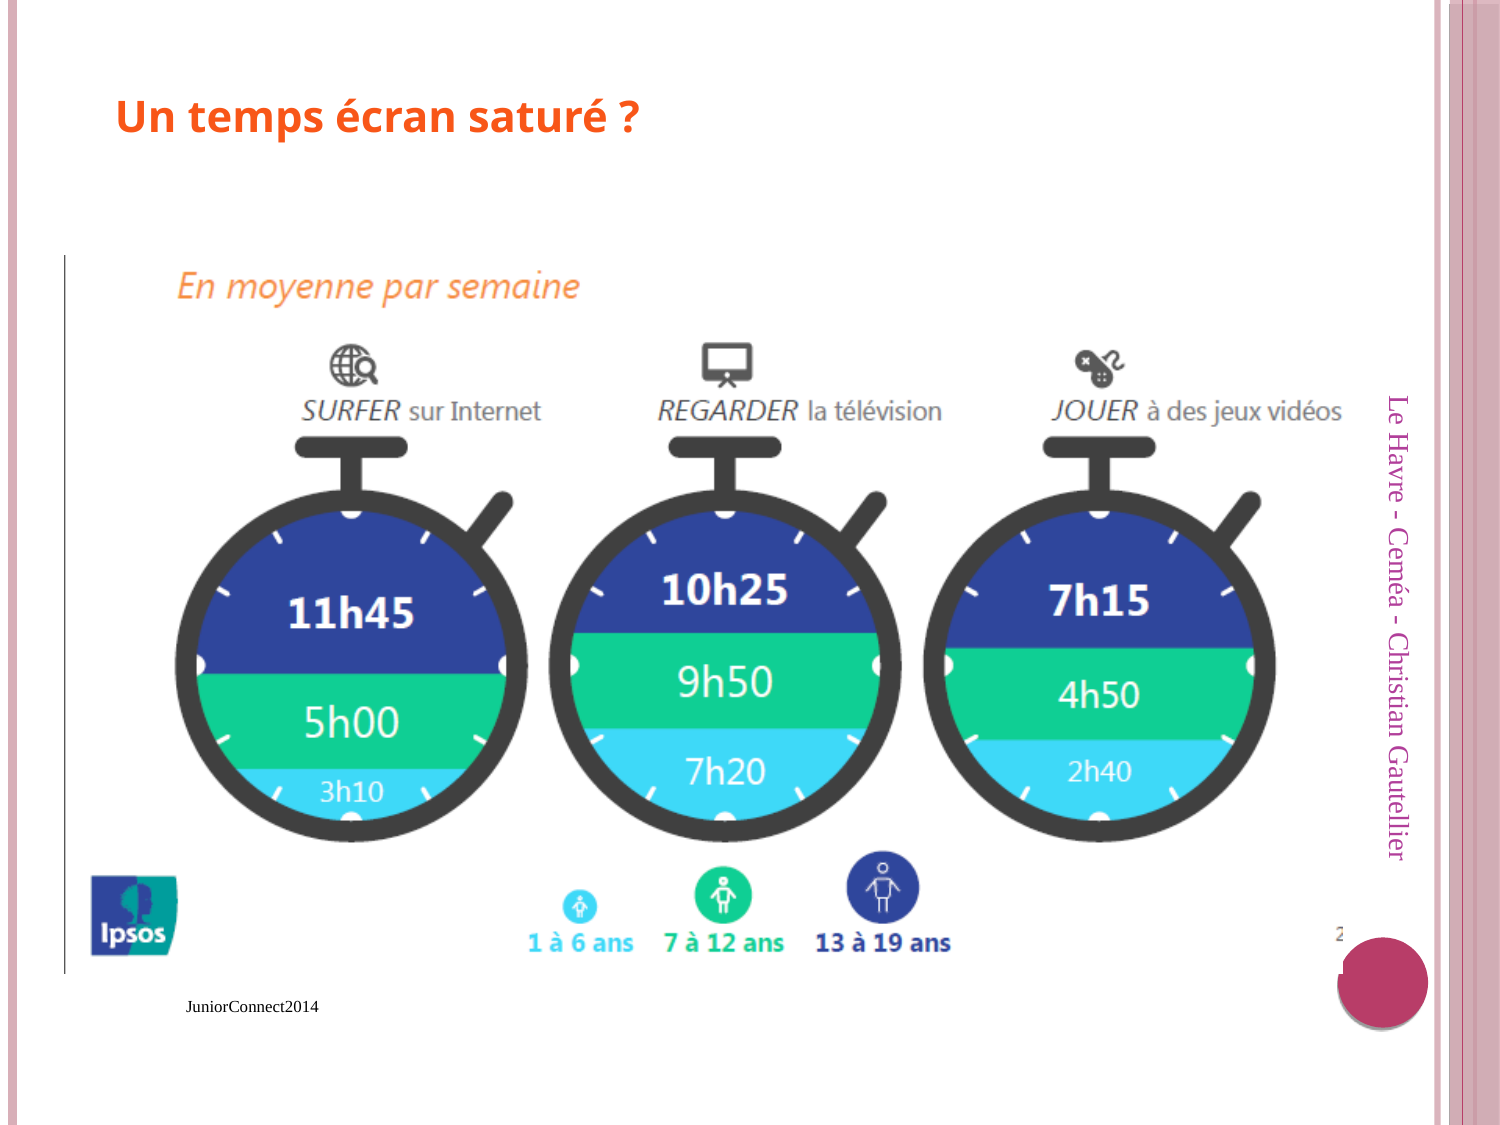

# Un temps écran saturé ?
Le Havre - Ceméa - Christian Gautellier
JuniorConnect2014